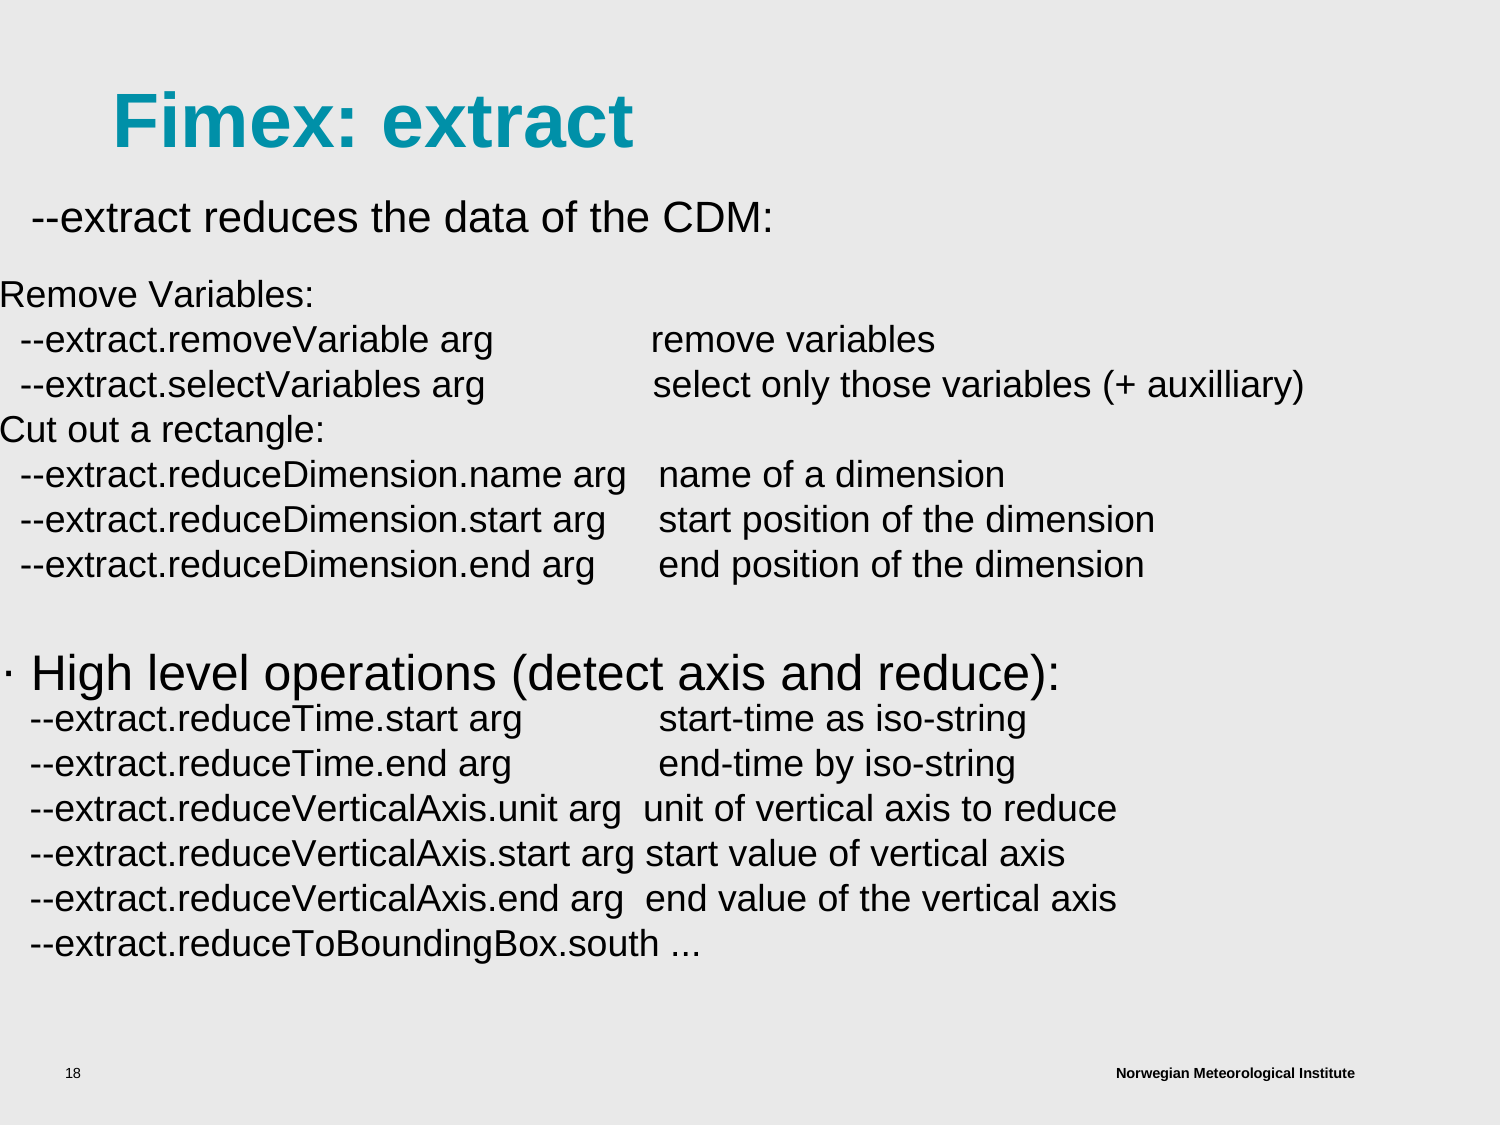

# Fimex: extract
--extract reduces the data of the CDM:
High level operations (detect axis and reduce):
Remove Variables:
 --extract.removeVariable arg remove variables
 --extract.selectVariables arg select only those variables (+ auxilliary)
Cut out a rectangle:
 --extract.reduceDimension.name arg name of a dimension
 --extract.reduceDimension.start arg start position of the dimension
 --extract.reduceDimension.end arg end position of the dimension
 --extract.reduceTime.start arg start-time as iso-string
 --extract.reduceTime.end arg end-time by iso-string
 --extract.reduceVerticalAxis.unit arg unit of vertical axis to reduce
 --extract.reduceVerticalAxis.start arg start value of vertical axis
 --extract.reduceVerticalAxis.end arg end value of the vertical axis
 --extract.reduceToBoundingBox.south ...